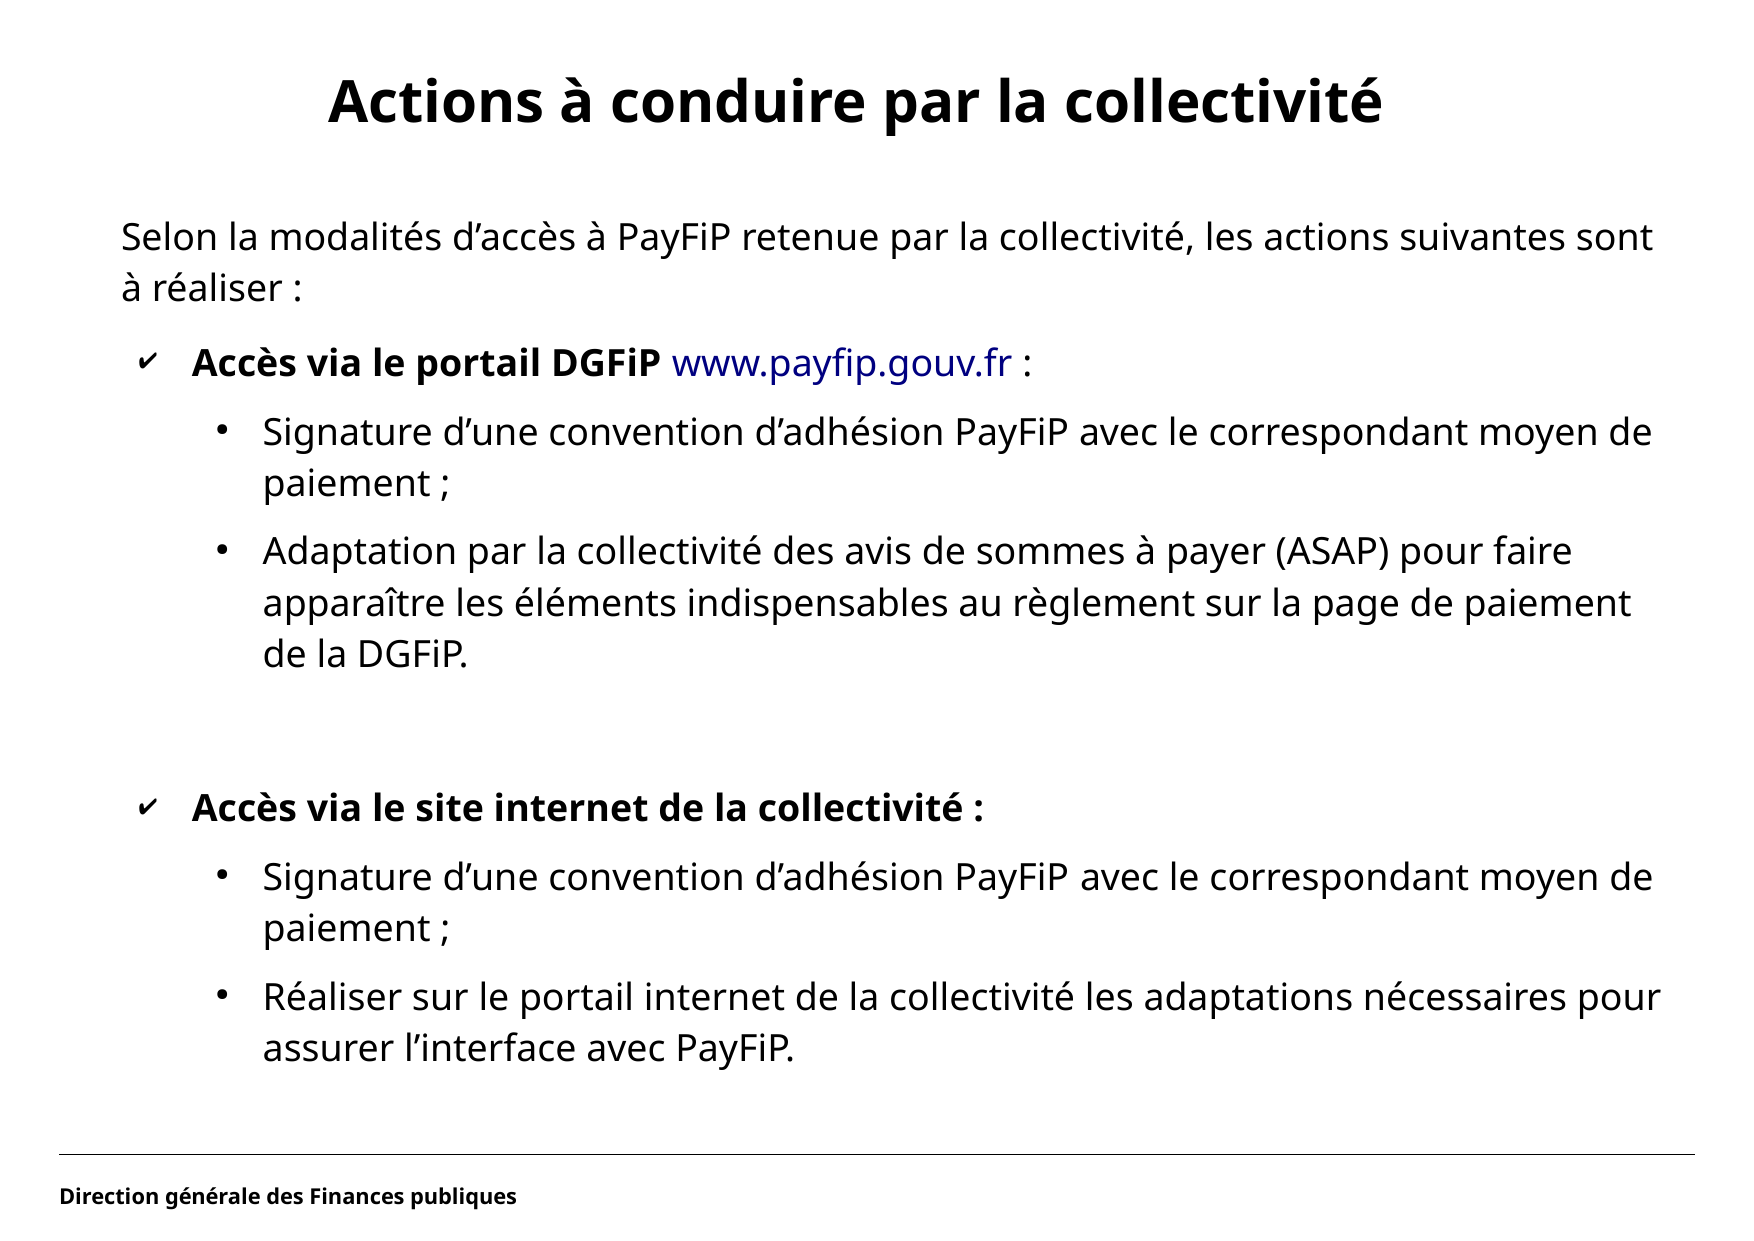

# Actions à conduire par la collectivité
Selon la modalités d’accès à PayFiP retenue par la collectivité, les actions suivantes sont à réaliser :
Accès via le portail DGFiP www.payfip.gouv.fr :
Signature d’une convention d’adhésion PayFiP avec le correspondant moyen de paiement ;
Adaptation par la collectivité des avis de sommes à payer (ASAP) pour faire apparaître les éléments indispensables au règlement sur la page de paiement de la DGFiP.
Accès via le site internet de la collectivité :
Signature d’une convention d’adhésion PayFiP avec le correspondant moyen de paiement ;
Réaliser sur le portail internet de la collectivité les adaptations nécessaires pour assurer l’interface avec PayFiP.